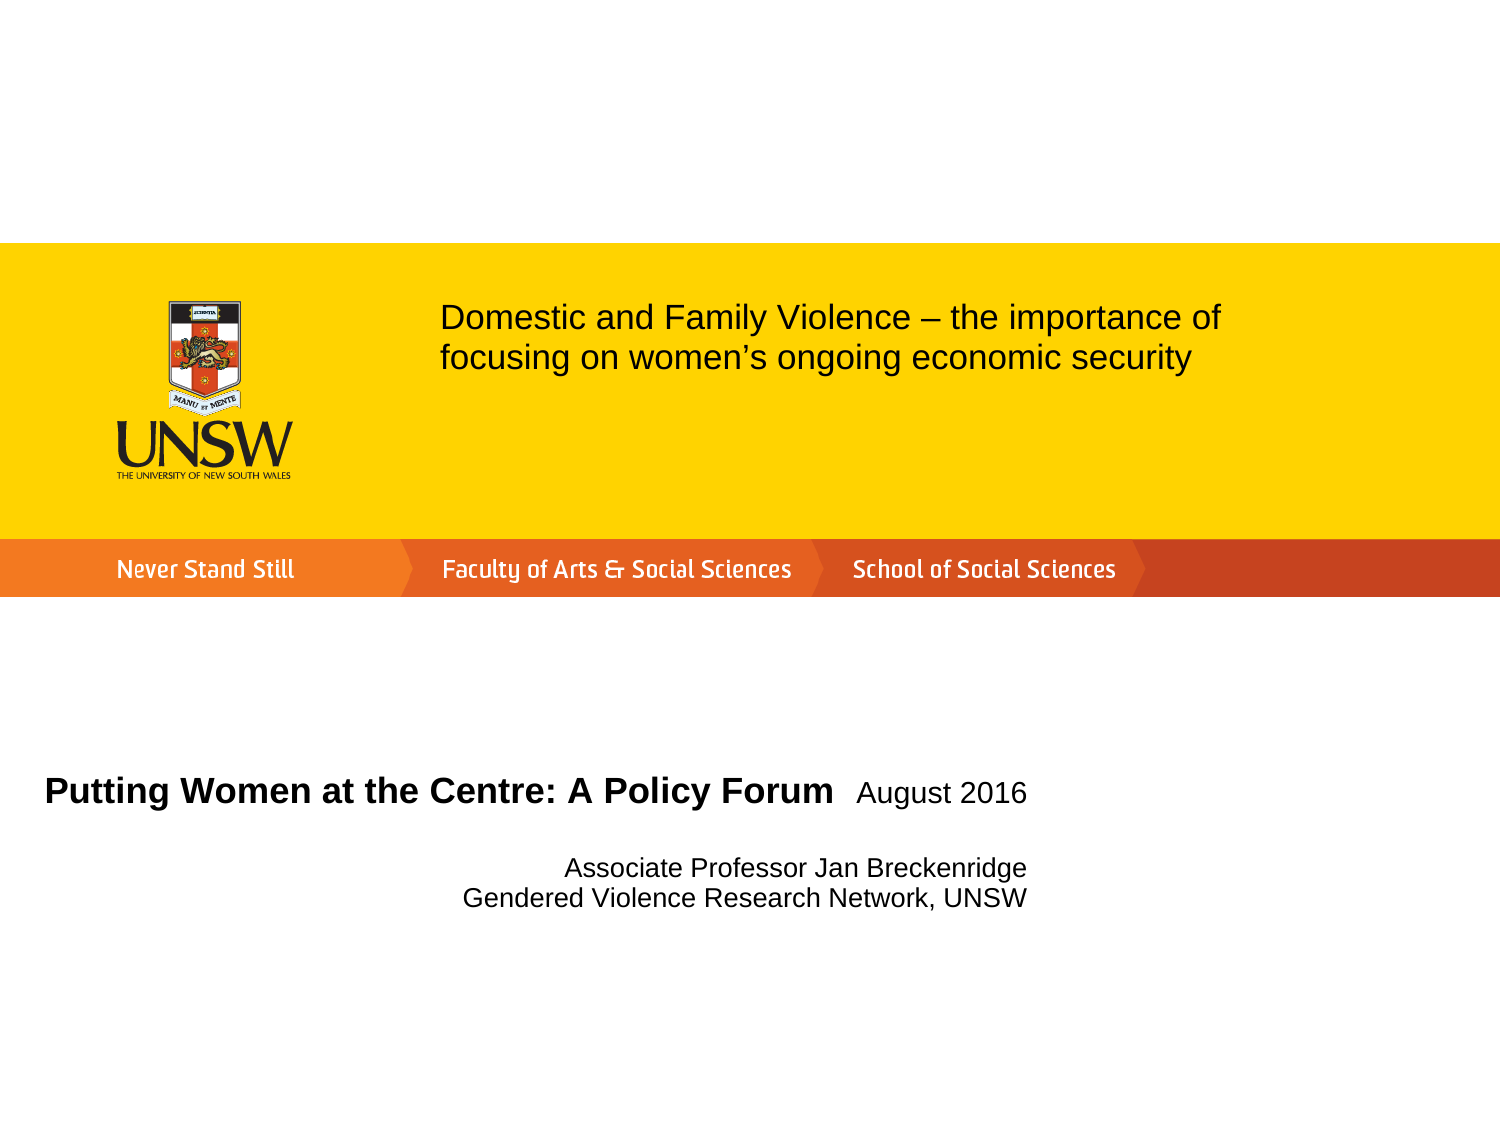

# Domestic and Family Violence – the importance of focusing on women’s ongoing economic security
Putting Women at the Centre: A Policy Forum August 2016
Associate Professor Jan Breckenridge
Gendered Violence Research Network, UNSW